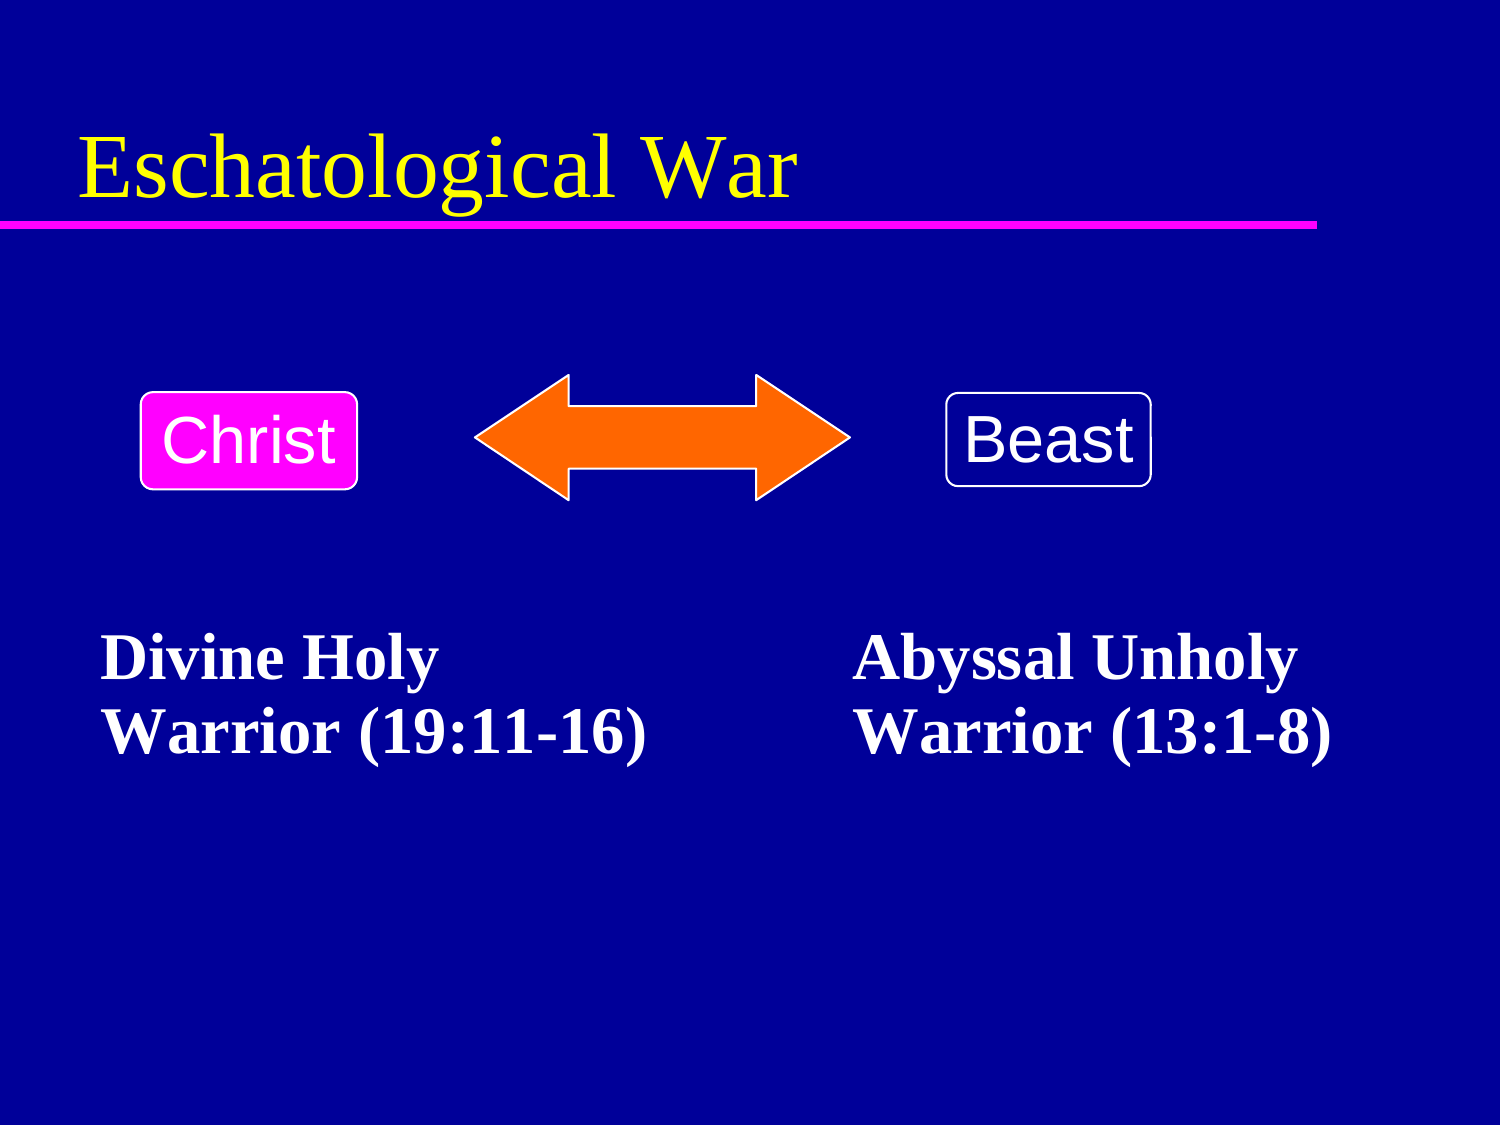

# Eschatological War
Christ
Beast
Divine Holy Warrior (19:11-16)
Abyssal Unholy Warrior (13:1-8)